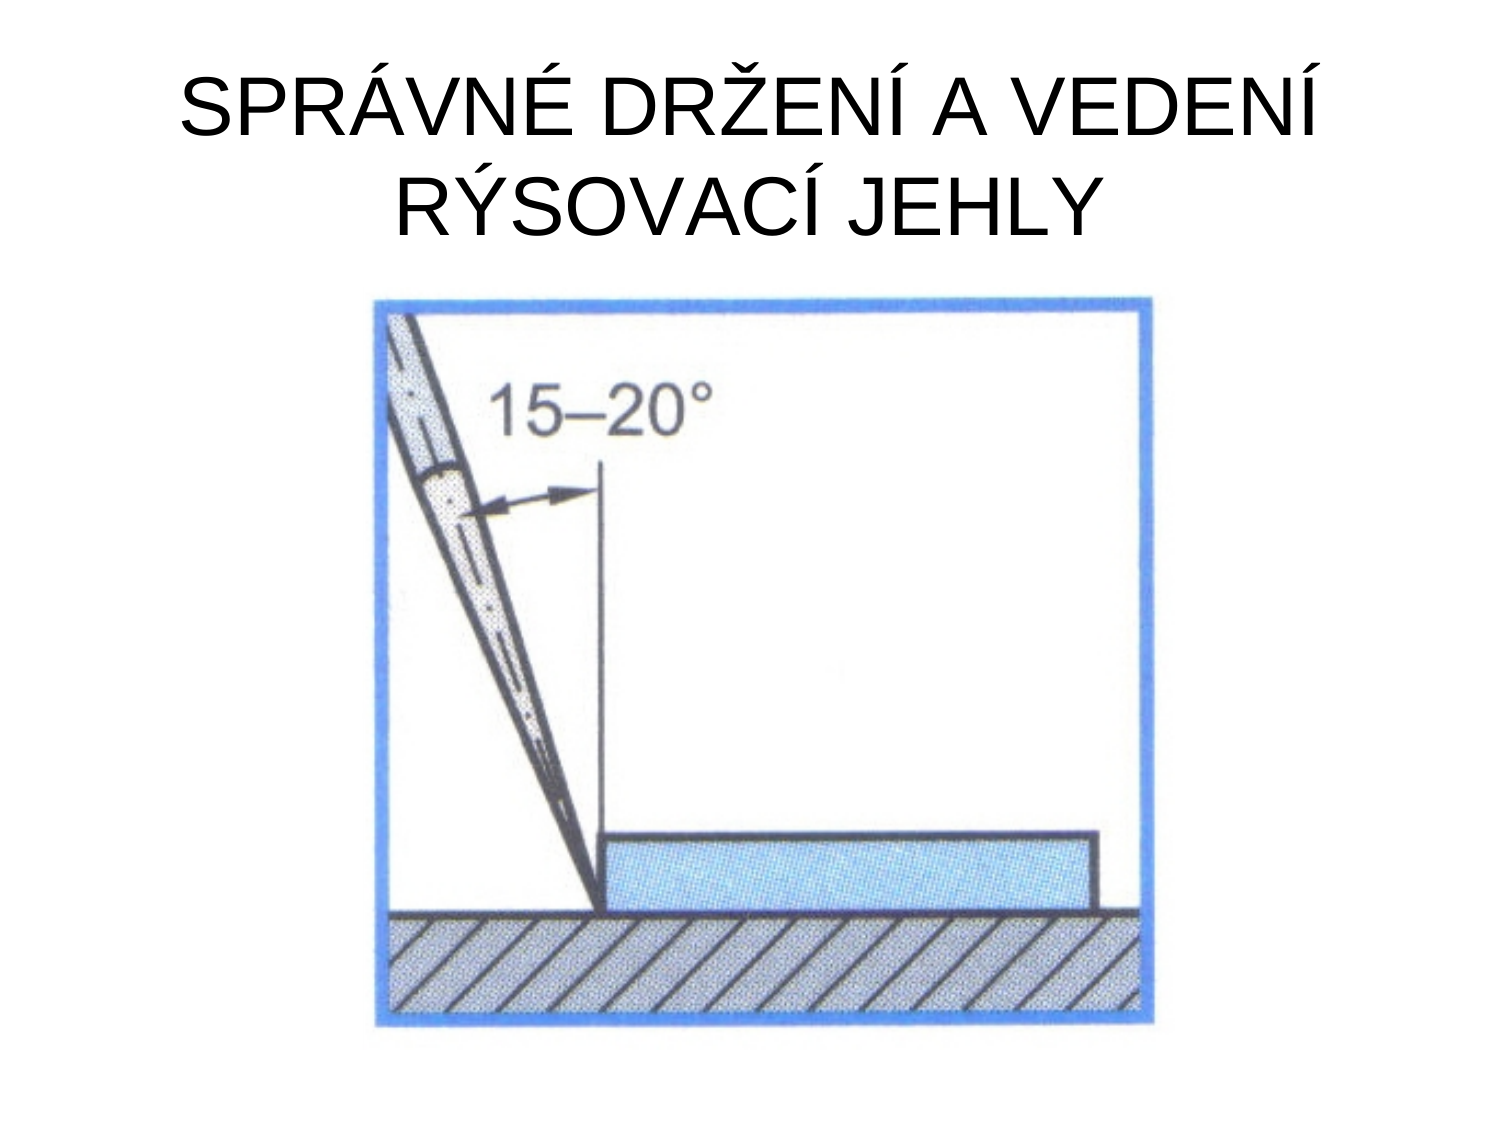

# SPRÁVNÉ DRŽENÍ A VEDENÍ RÝSOVACÍ JEHLY